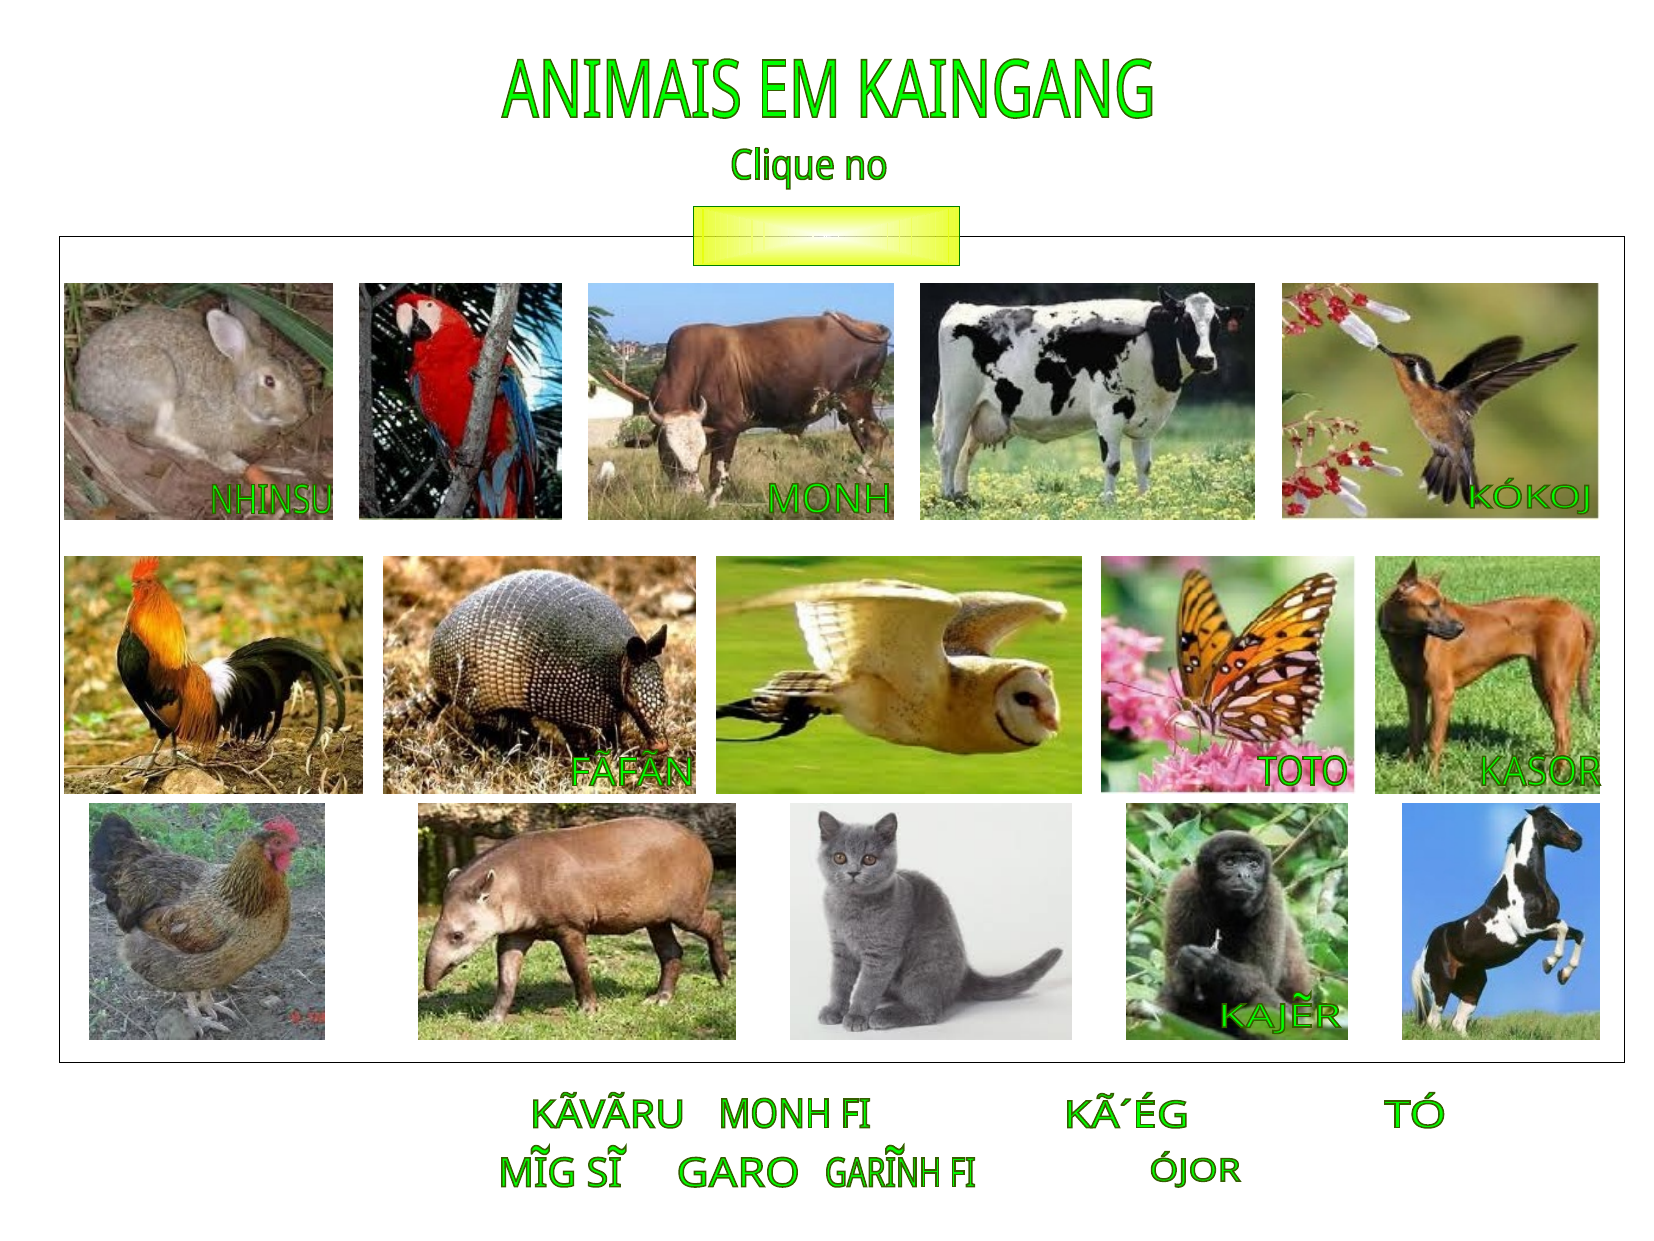

Clique no
KÓKOJ
MONH
NHINSU
FÃFÃN
TOTO
KASOR
~
KAJER
KÃVÃRU
KÃ´ÉG
TÓ
MONH FI
~
~
MIG SI
~
~
ÓJOR
GARO
GARINH FI